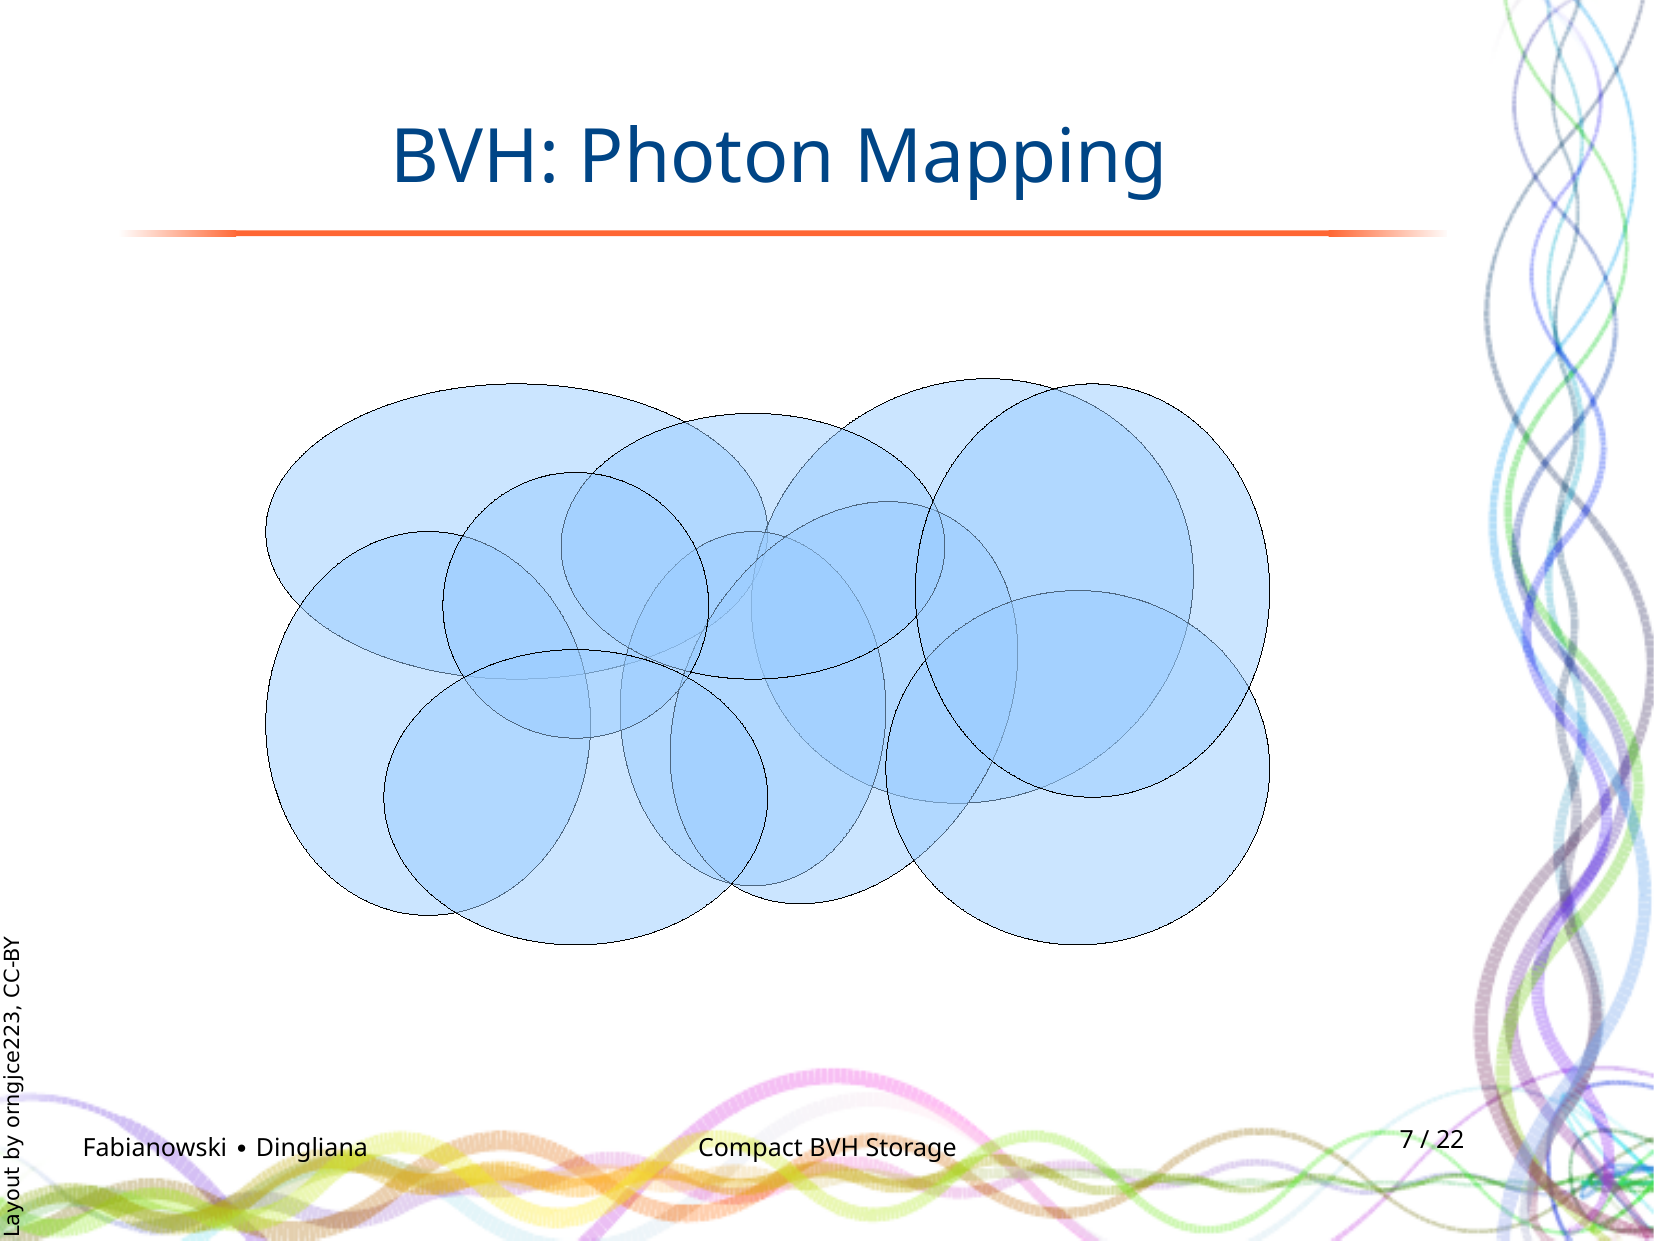

# BVH: Photon Mapping
	7 / 22